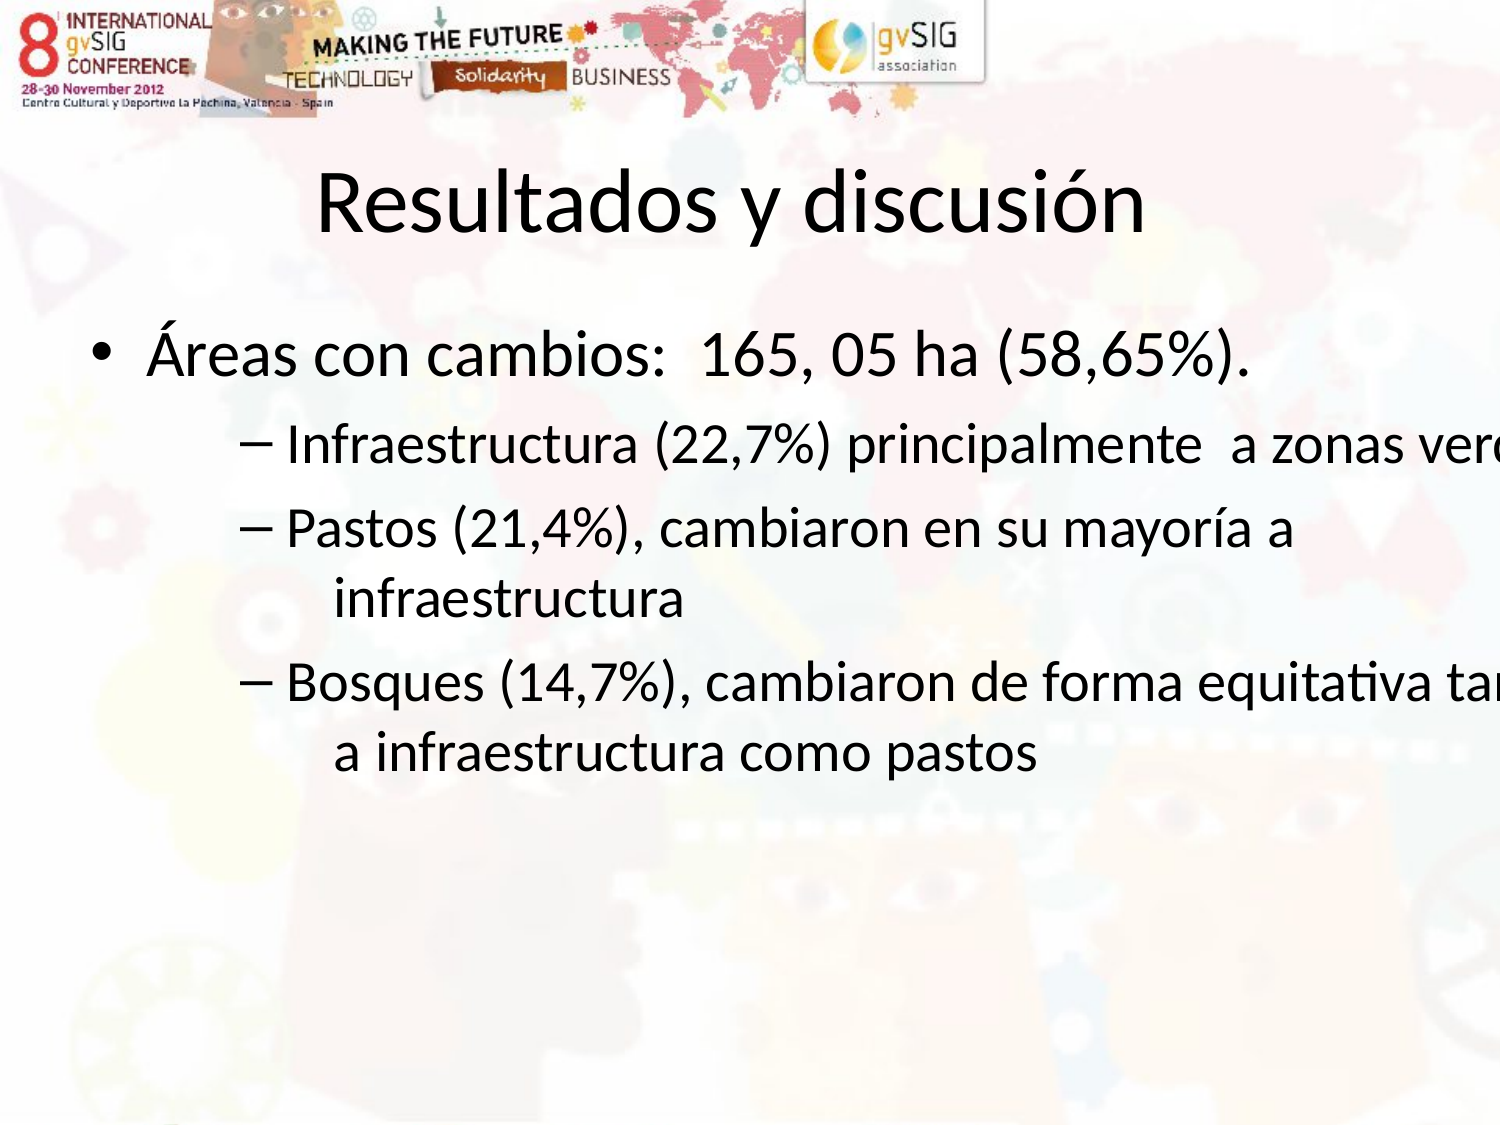

# Resultados y discusión
Áreas con cambios: 165, 05 ha (58,65%).
Infraestructura (22,7%) principalmente a zonas verdes
Pastos (21,4%), cambiaron en su mayoría a infraestructura
Bosques (14,7%), cambiaron de forma equitativa tanto a infraestructura como pastos